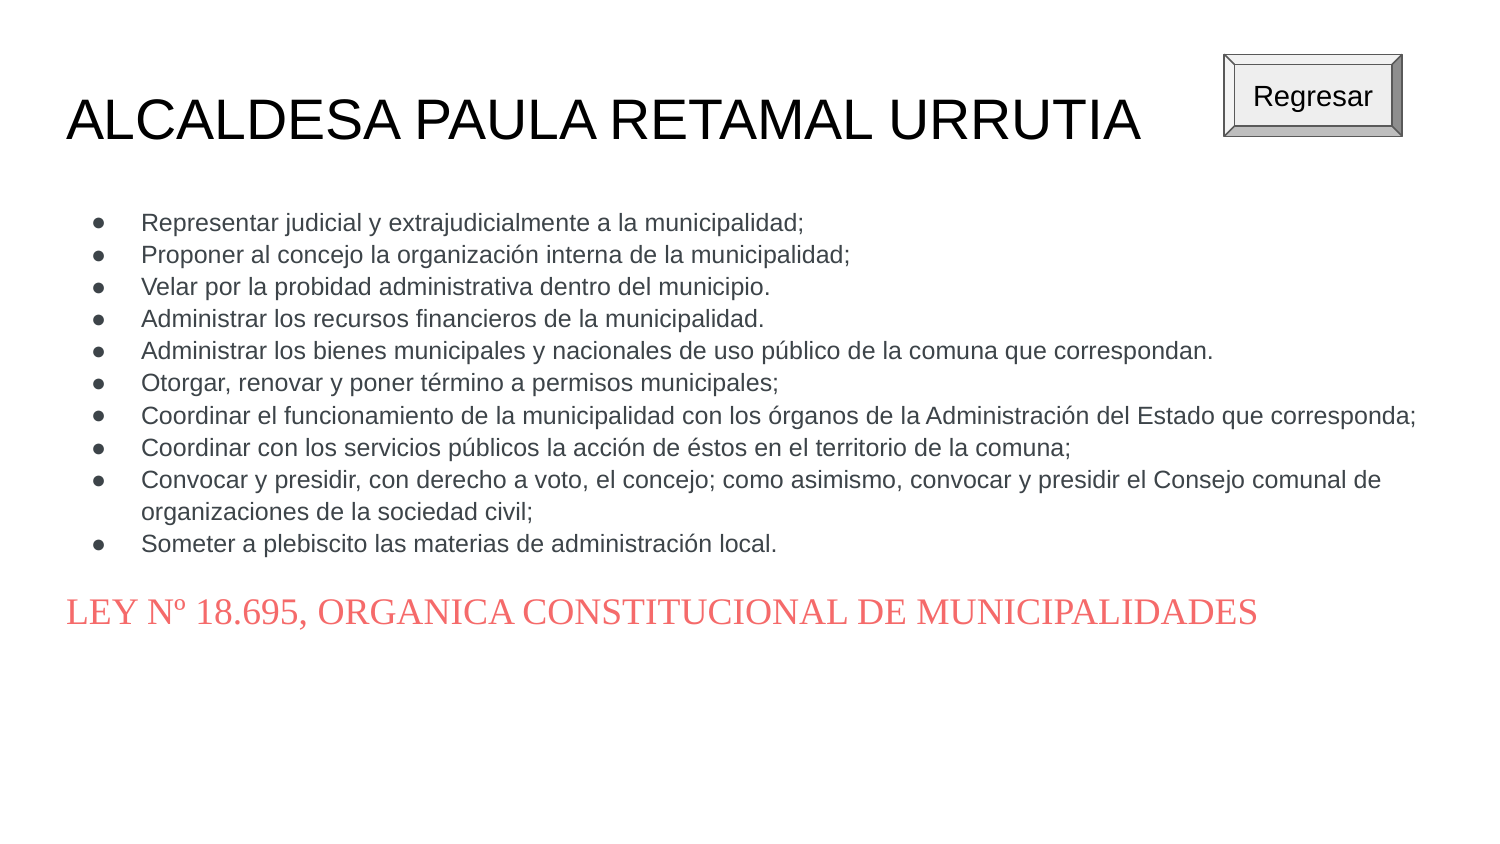

Regresar
# ALCALDESA PAULA RETAMAL URRUTIA
Representar judicial y extrajudicialmente a la municipalidad;
Proponer al concejo la organización interna de la municipalidad;
Velar por la probidad administrativa dentro del municipio.
Administrar los recursos financieros de la municipalidad.
Administrar los bienes municipales y nacionales de uso público de la comuna que correspondan.
Otorgar, renovar y poner término a permisos municipales;
Coordinar el funcionamiento de la municipalidad con los órganos de la Administración del Estado que corresponda;
Coordinar con los servicios públicos la acción de éstos en el territorio de la comuna;
Convocar y presidir, con derecho a voto, el concejo; como asimismo, convocar y presidir el Consejo comunal de organizaciones de la sociedad civil;
Someter a plebiscito las materias de administración local.
LEY Nº 18.695, ORGANICA CONSTITUCIONAL DE MUNICIPALIDADES